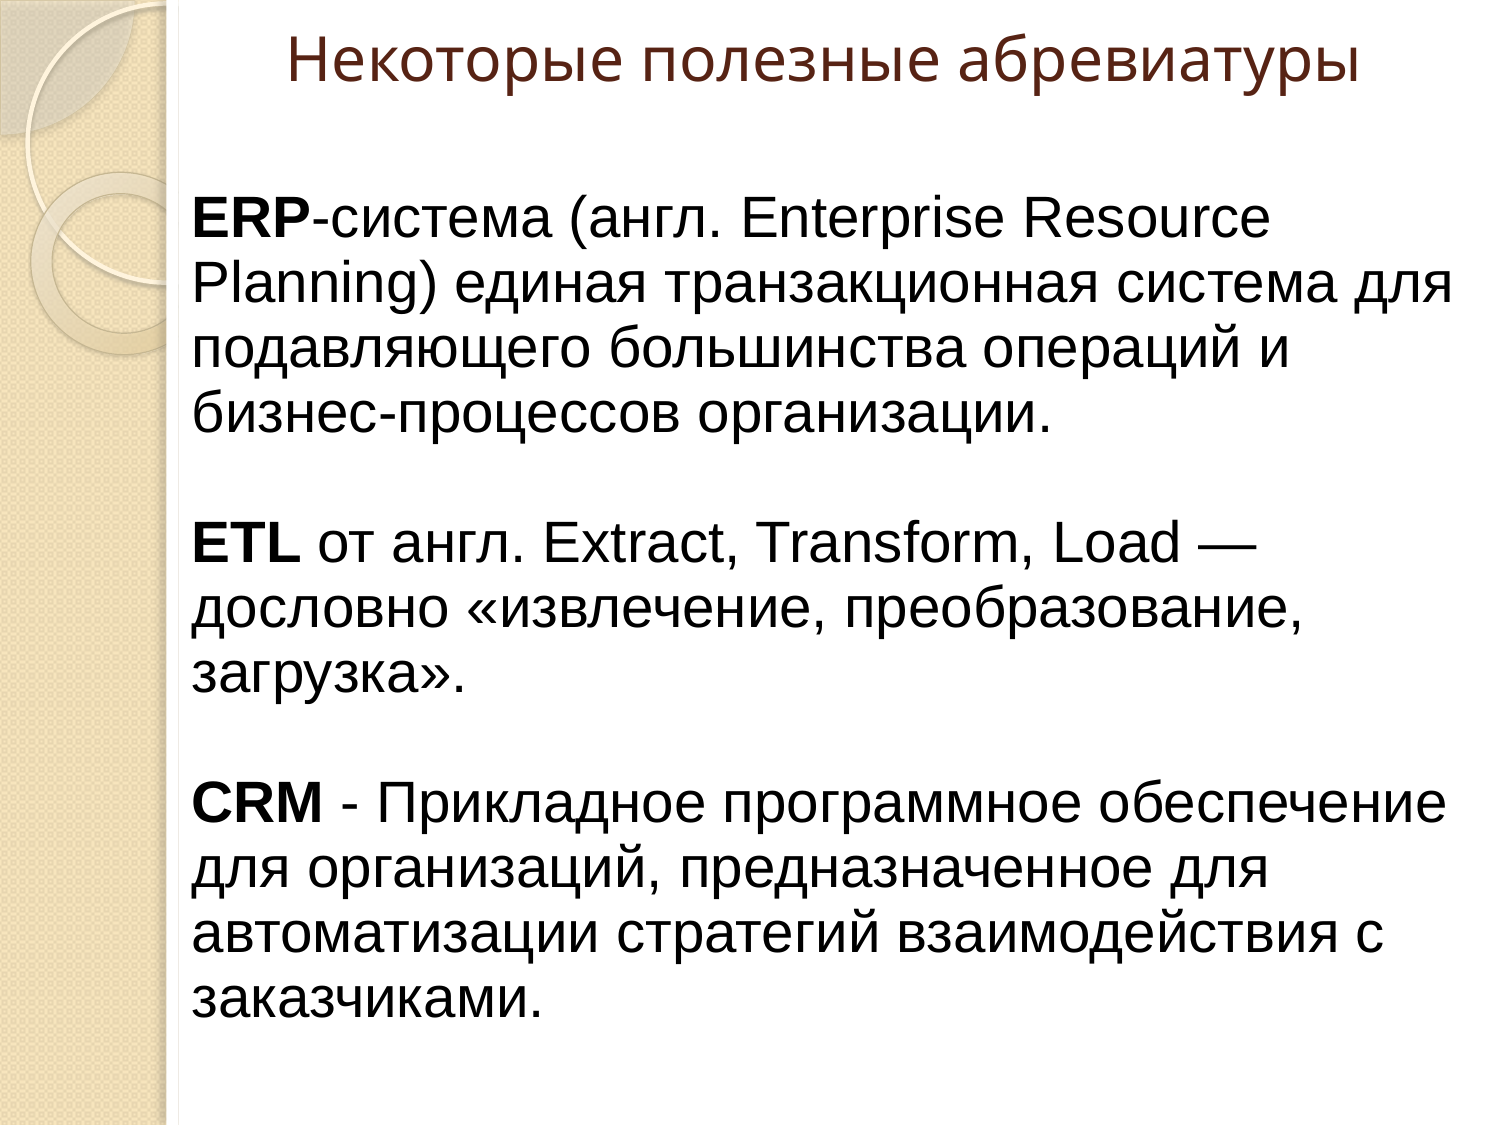

# Некоторые полезные абревиатуры
ERP-система (англ. Enterprise Resource Planning) единая транзакционная система для подавляющего большинства операций и бизнес-процессов организации.
ETL от англ. Extract, Transform, Load — дословно «извлечение, преобразование, загрузка».
CRM - Прикладное программное обеспечение для организаций, предназначенное для автоматизации стратегий взаимодействия с заказчиками.